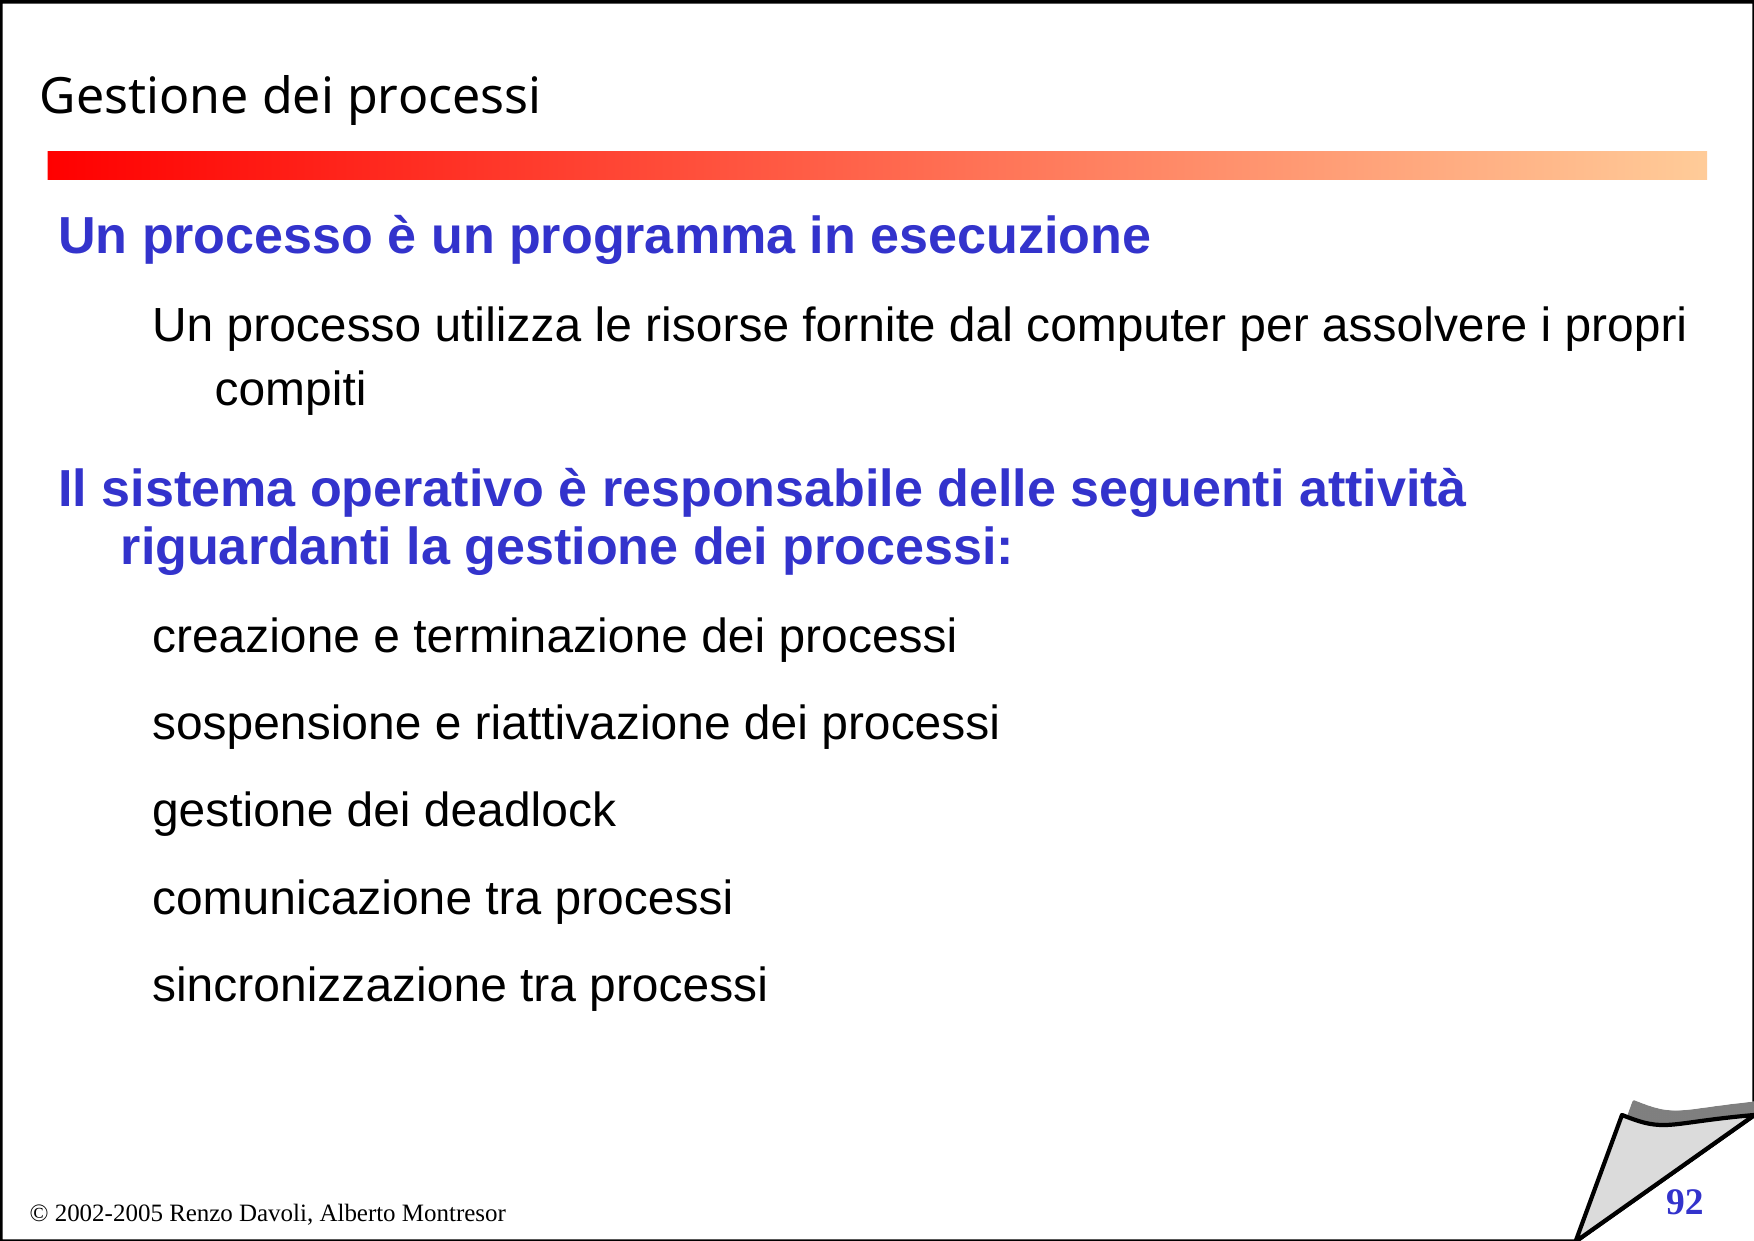

# Gestione dei processi
Un processo è un programma in esecuzione
Un processo utilizza le risorse fornite dal computer per assolvere i propri compiti
Il sistema operativo è responsabile delle seguenti attività riguardanti la gestione dei processi:
creazione e terminazione dei processi
sospensione e riattivazione dei processi
gestione dei deadlock
comunicazione tra processi
sincronizzazione tra processi